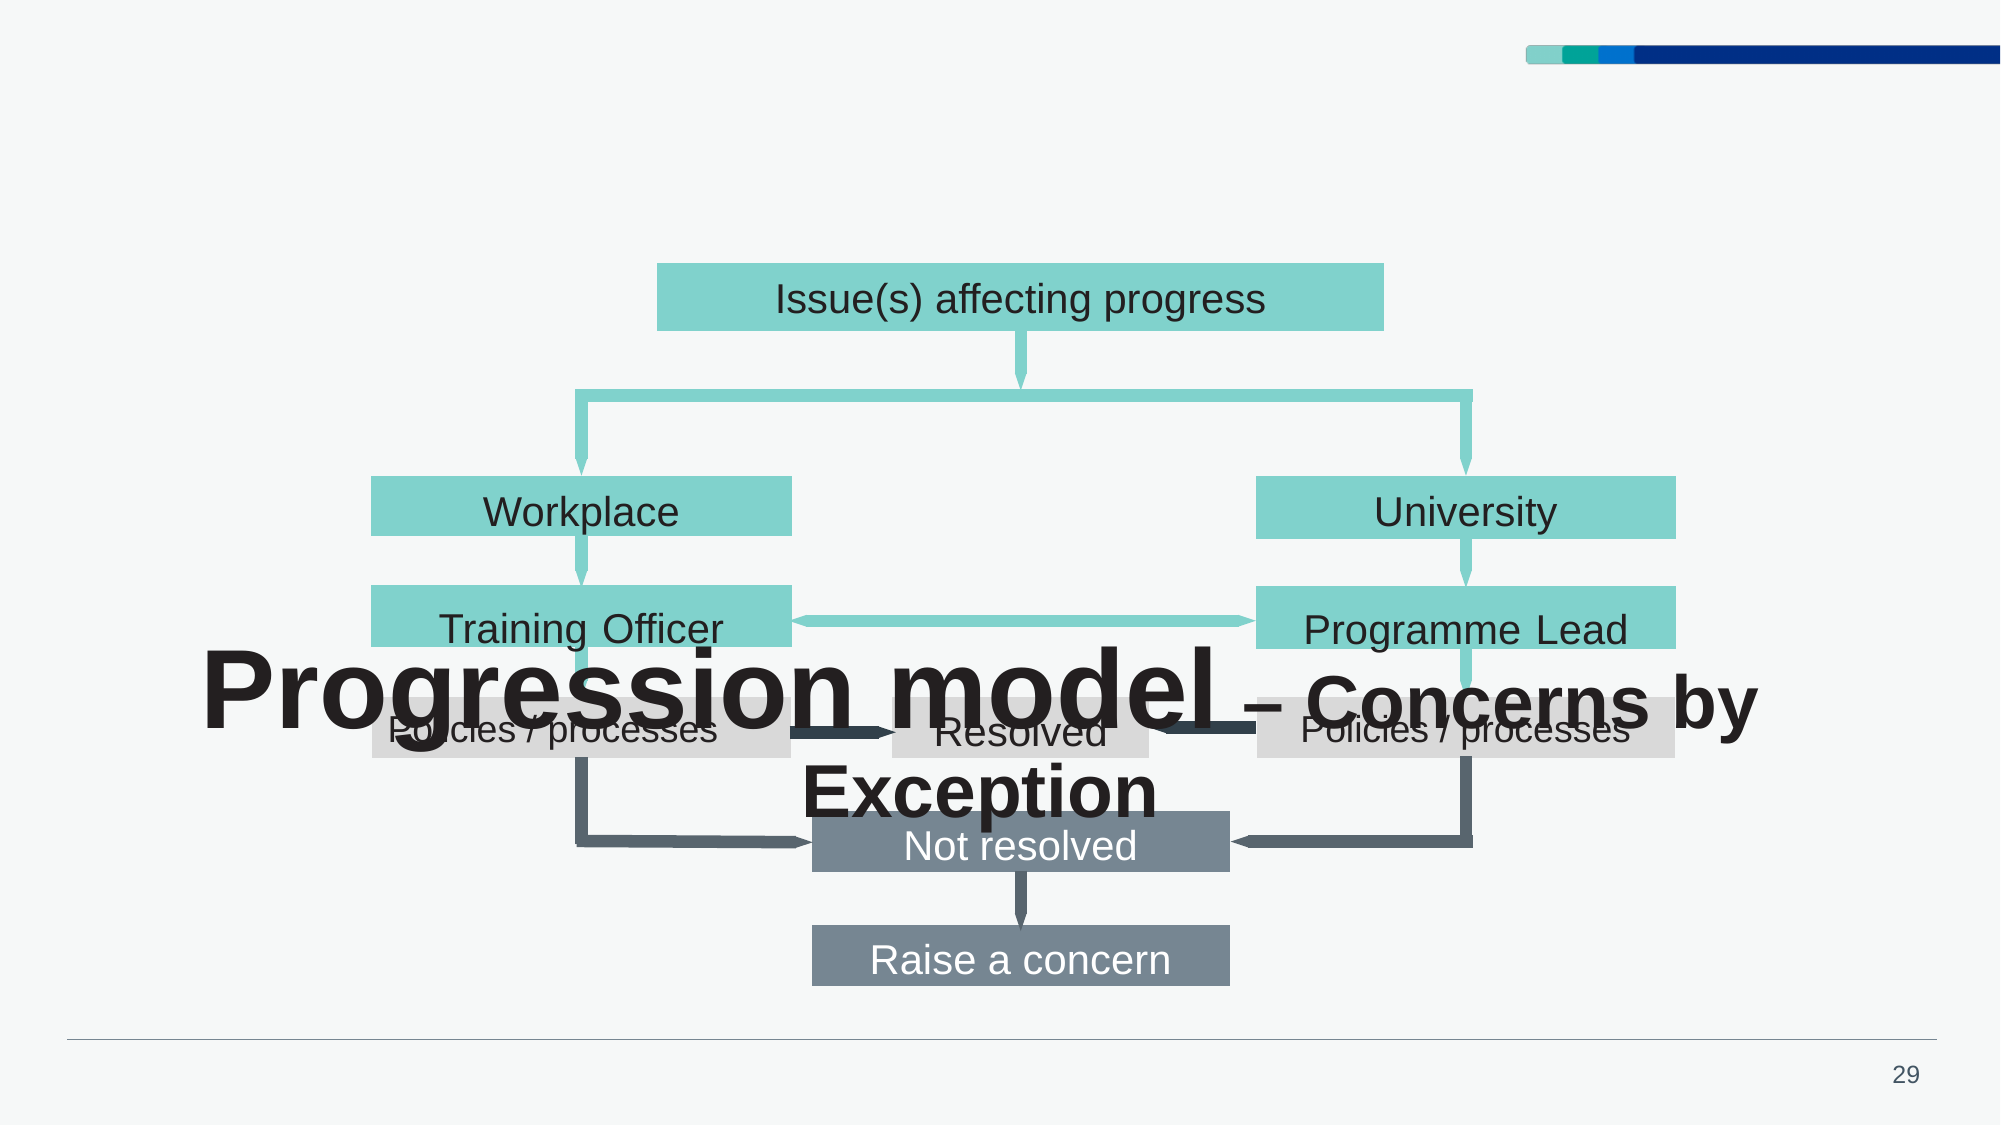

Issue(s) affecting progress
Workplace
University
# Progression model – Concerns by Exception
Training Officer
Programme Lead
Policies / processes
Resolved
Policies / processes
Not resolved
Raise a concern